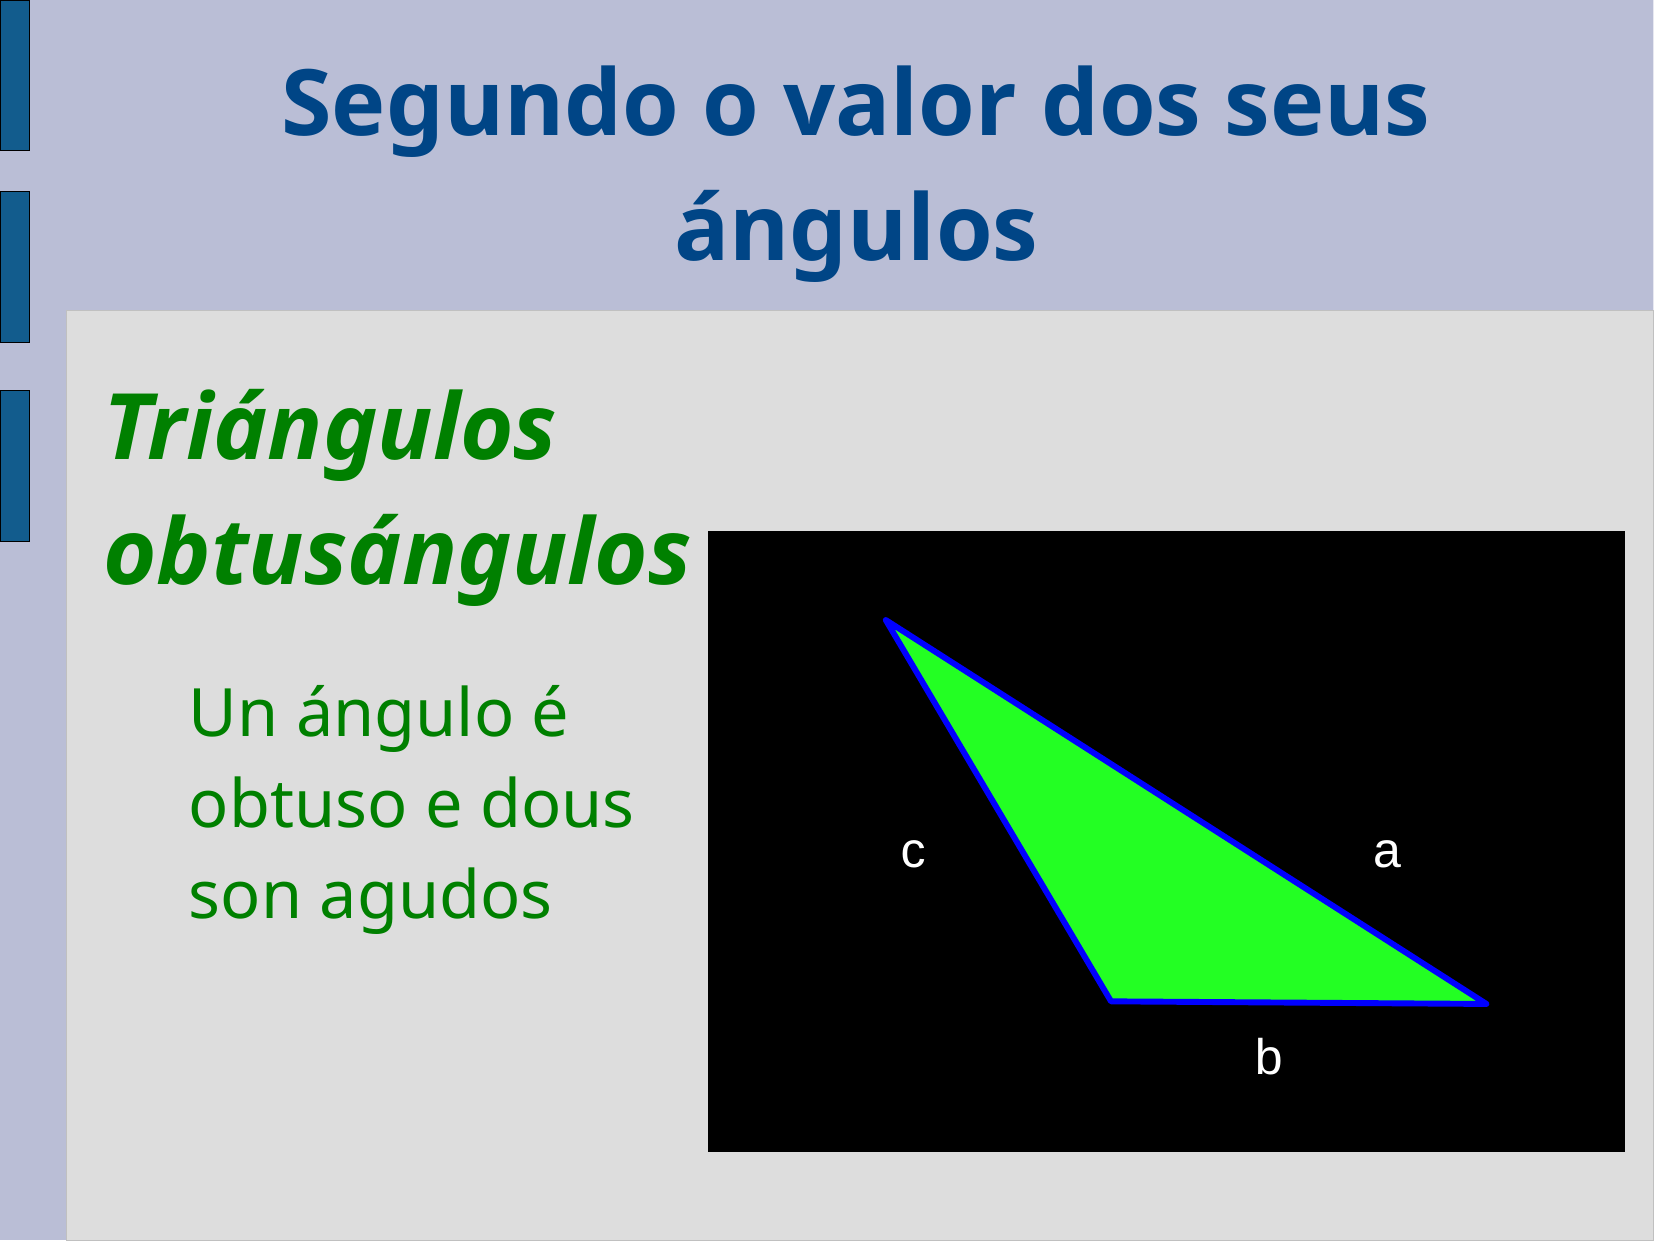

# Segundo o valor dos seus ángulos
Triángulos obtusángulos
Un ángulo é obtuso e dous son agudos
c
a
b